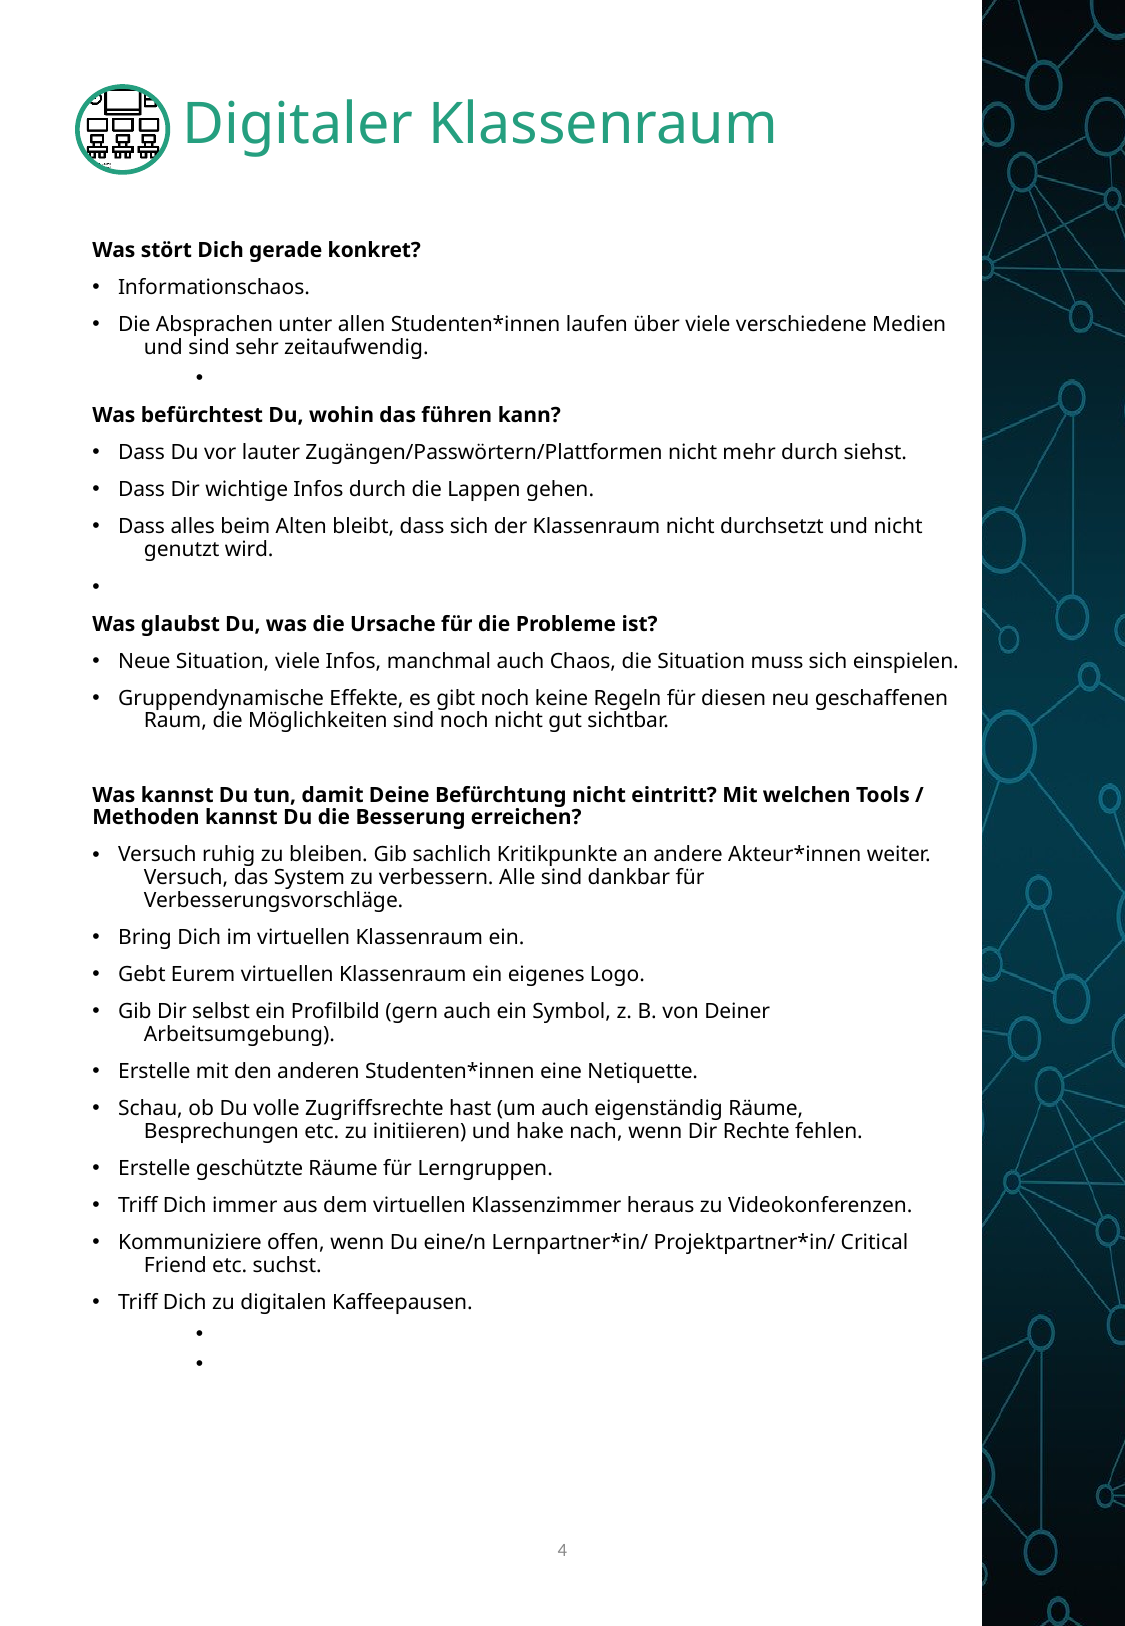

# Digitaler Klassenraum
Was stört Dich gerade konkret?
Informationschaos.
Die Absprachen unter allen Studenten*innen laufen über viele verschiedene Medien und sind sehr zeitaufwendig.
Was befürchtest Du, wohin das führen kann?
Dass Du vor lauter Zugängen/Passwörtern/Plattformen nicht mehr durch siehst.
Dass Dir wichtige Infos durch die Lappen gehen.
Dass alles beim Alten bleibt, dass sich der Klassenraum nicht durchsetzt und nicht genutzt wird.
Was glaubst Du, was die Ursache für die Probleme ist?
Neue Situation, viele Infos, manchmal auch Chaos, die Situation muss sich einspielen.
Gruppendynamische Effekte, es gibt noch keine Regeln für diesen neu geschaffenen Raum, die Möglichkeiten sind noch nicht gut sichtbar.
Was kannst Du tun, damit Deine Befürchtung nicht eintritt? Mit welchen Tools / Methoden kannst Du die Besserung erreichen?
Versuch ruhig zu bleiben. Gib sachlich Kritikpunkte an andere Akteur*innen weiter. Versuch, das System zu verbessern. Alle sind dankbar für Verbesserungsvorschläge.
Bring Dich im virtuellen Klassenraum ein.
Gebt Eurem virtuellen Klassenraum ein eigenes Logo.
Gib Dir selbst ein Profilbild (gern auch ein Symbol, z. B. von Deiner Arbeitsumgebung).
Erstelle mit den anderen Studenten*innen eine Netiquette.
Schau, ob Du volle Zugriffsrechte hast (um auch eigenständig Räume, Besprechungen etc. zu initiieren) und hake nach, wenn Dir Rechte fehlen.
Erstelle geschützte Räume für Lerngruppen.
Triff Dich immer aus dem virtuellen Klassenzimmer heraus zu Videokonferenzen.
Kommuniziere offen, wenn Du eine/n Lernpartner*in/ Projektpartner*in/ Critical Friend etc. suchst.
Triff Dich zu digitalen Kaffeepausen.
4